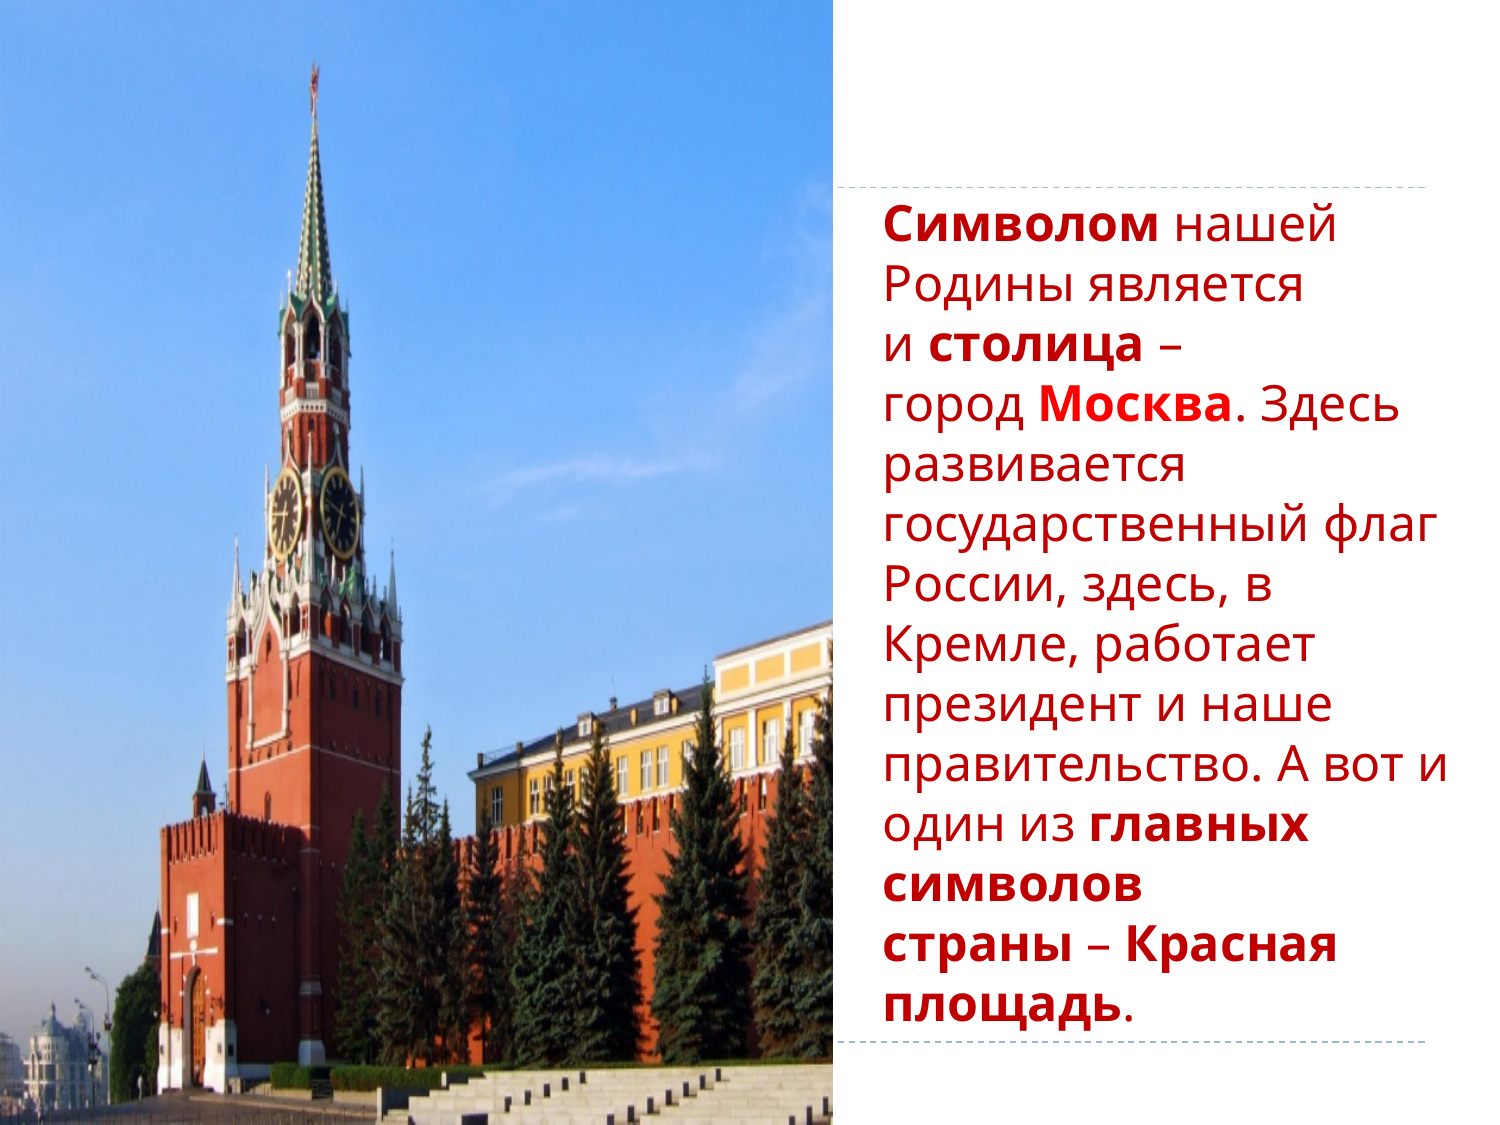

Символом нашей Родины является и столица – город Москва. Здесь развивается государственный флаг России, здесь, в Кремле, работает президент и наше правительство. А вот и один из главных символов страны – Красная площадь.